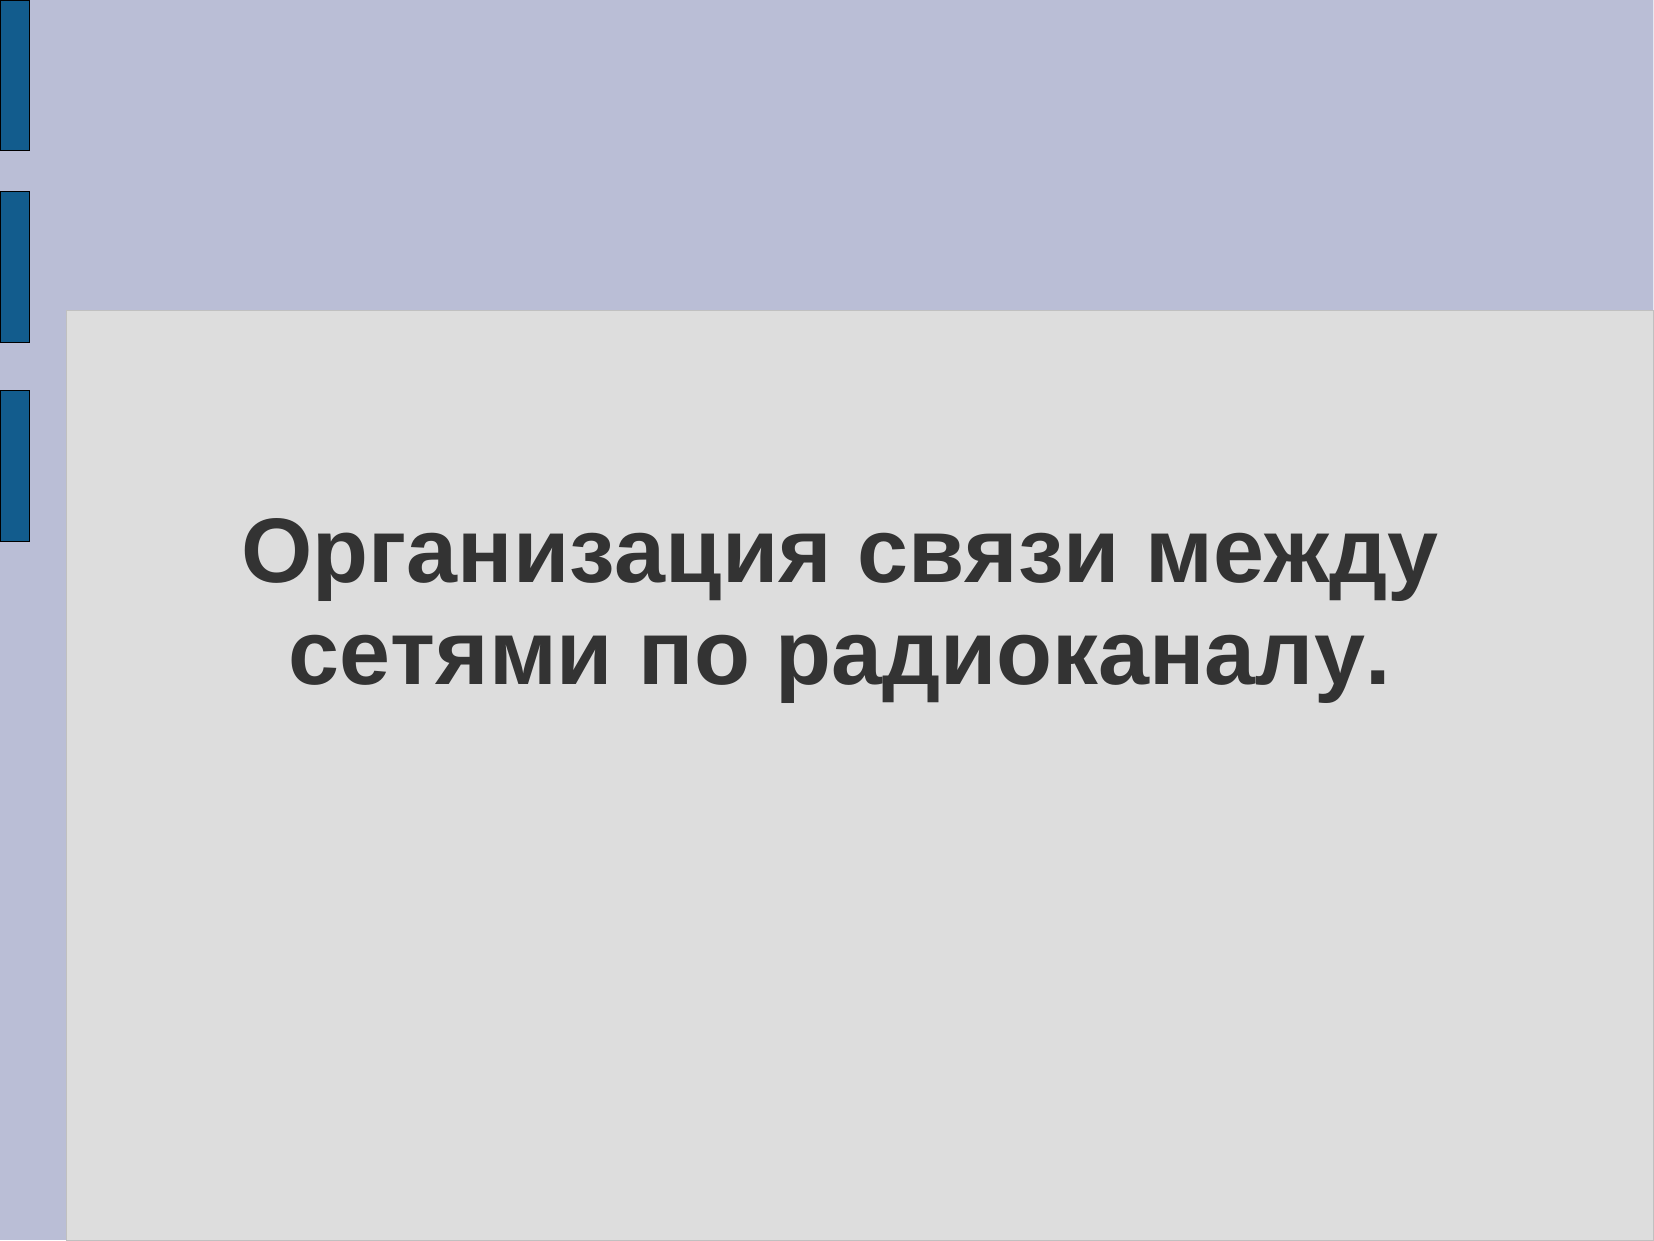

# Организация связи между сетями по радиоканалу.